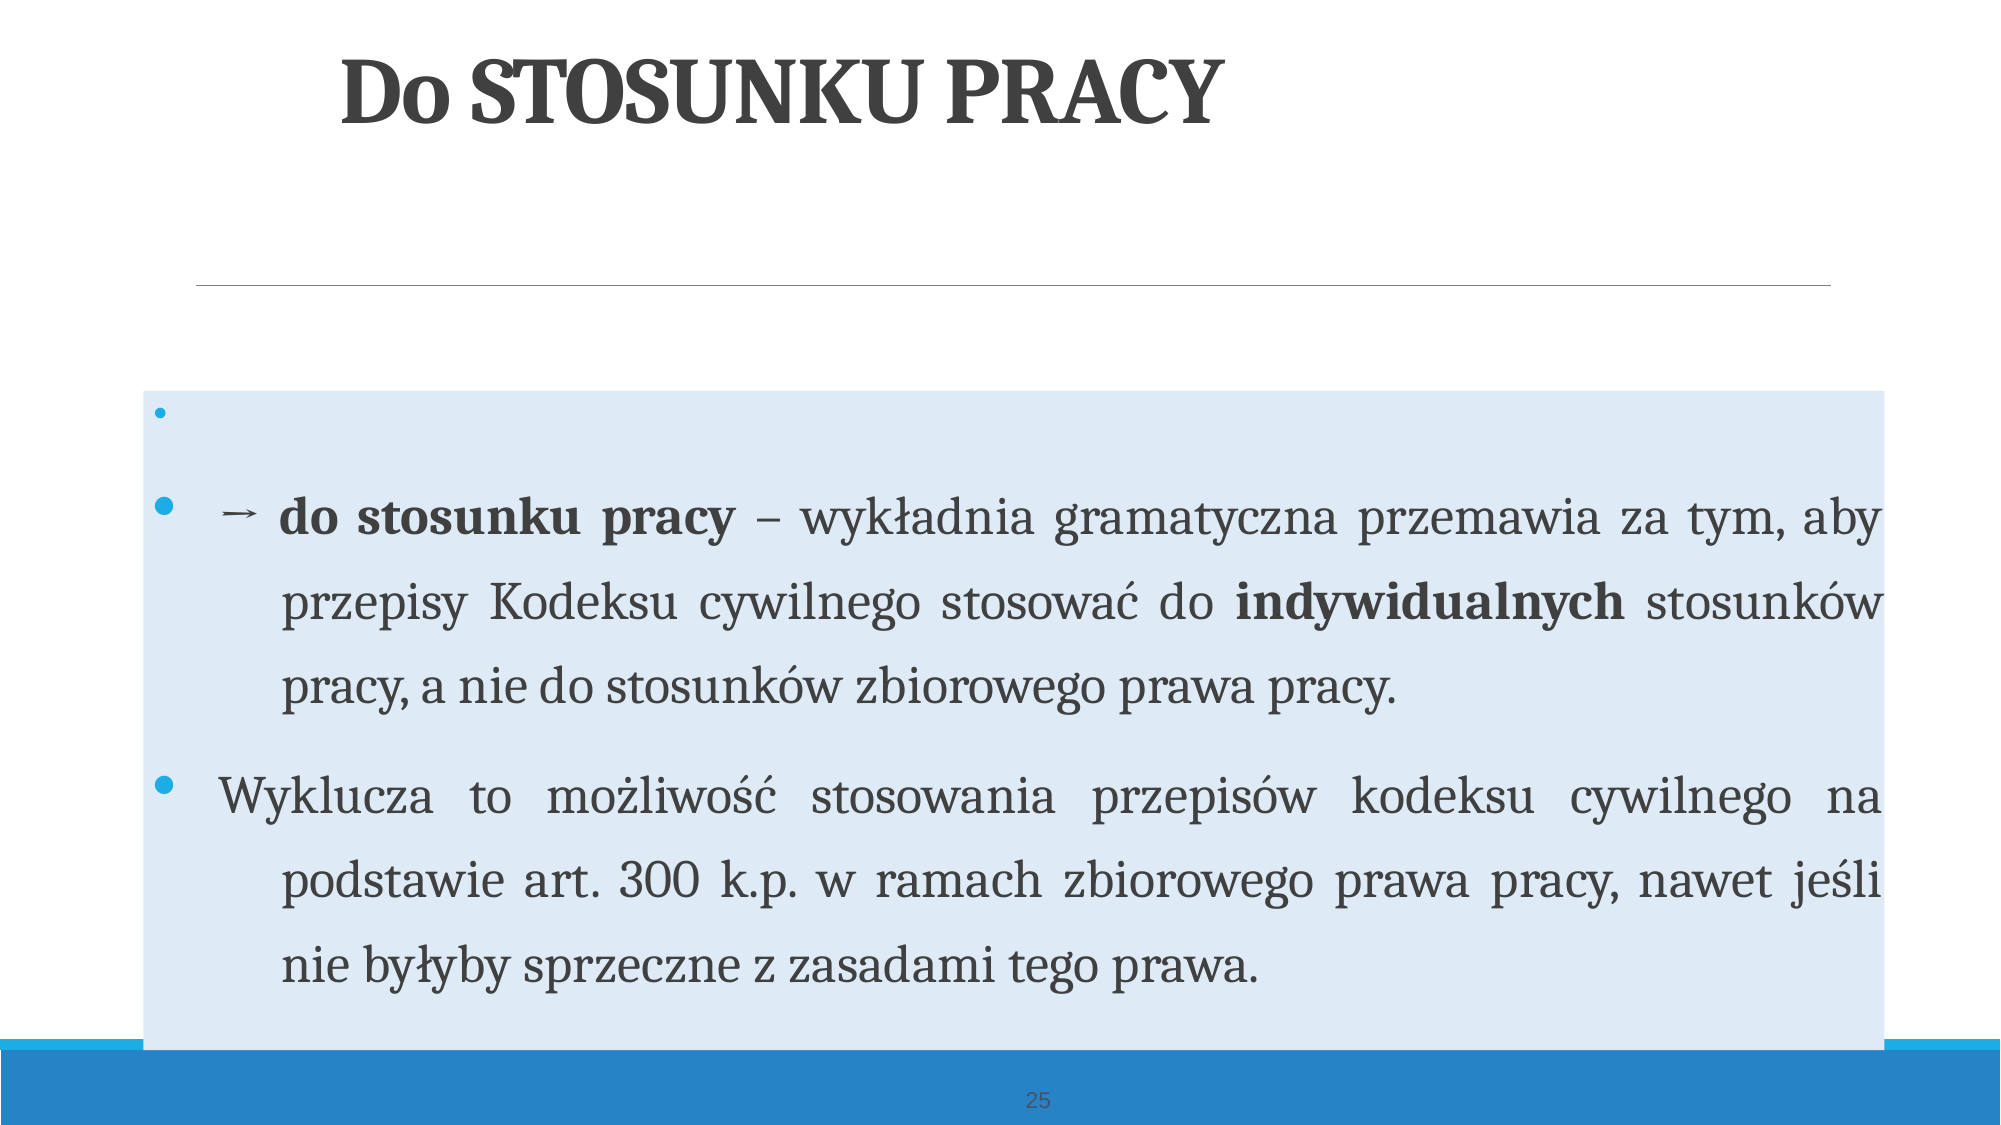

# Do STOSUNKU PRACY
→ do stosunku pracy – wykładnia gramatyczna przemawia za tym, aby przepisy Kodeksu cywilnego stosować do indywidualnych stosunków pracy, a nie do stosunków zbiorowego prawa pracy.
Wyklucza to możliwość stosowania przepisów kodeksu cywilnego na podstawie art. 300 k.p. w ramach zbiorowego prawa pracy, nawet jeśli nie byłyby sprzeczne z zasadami tego prawa.